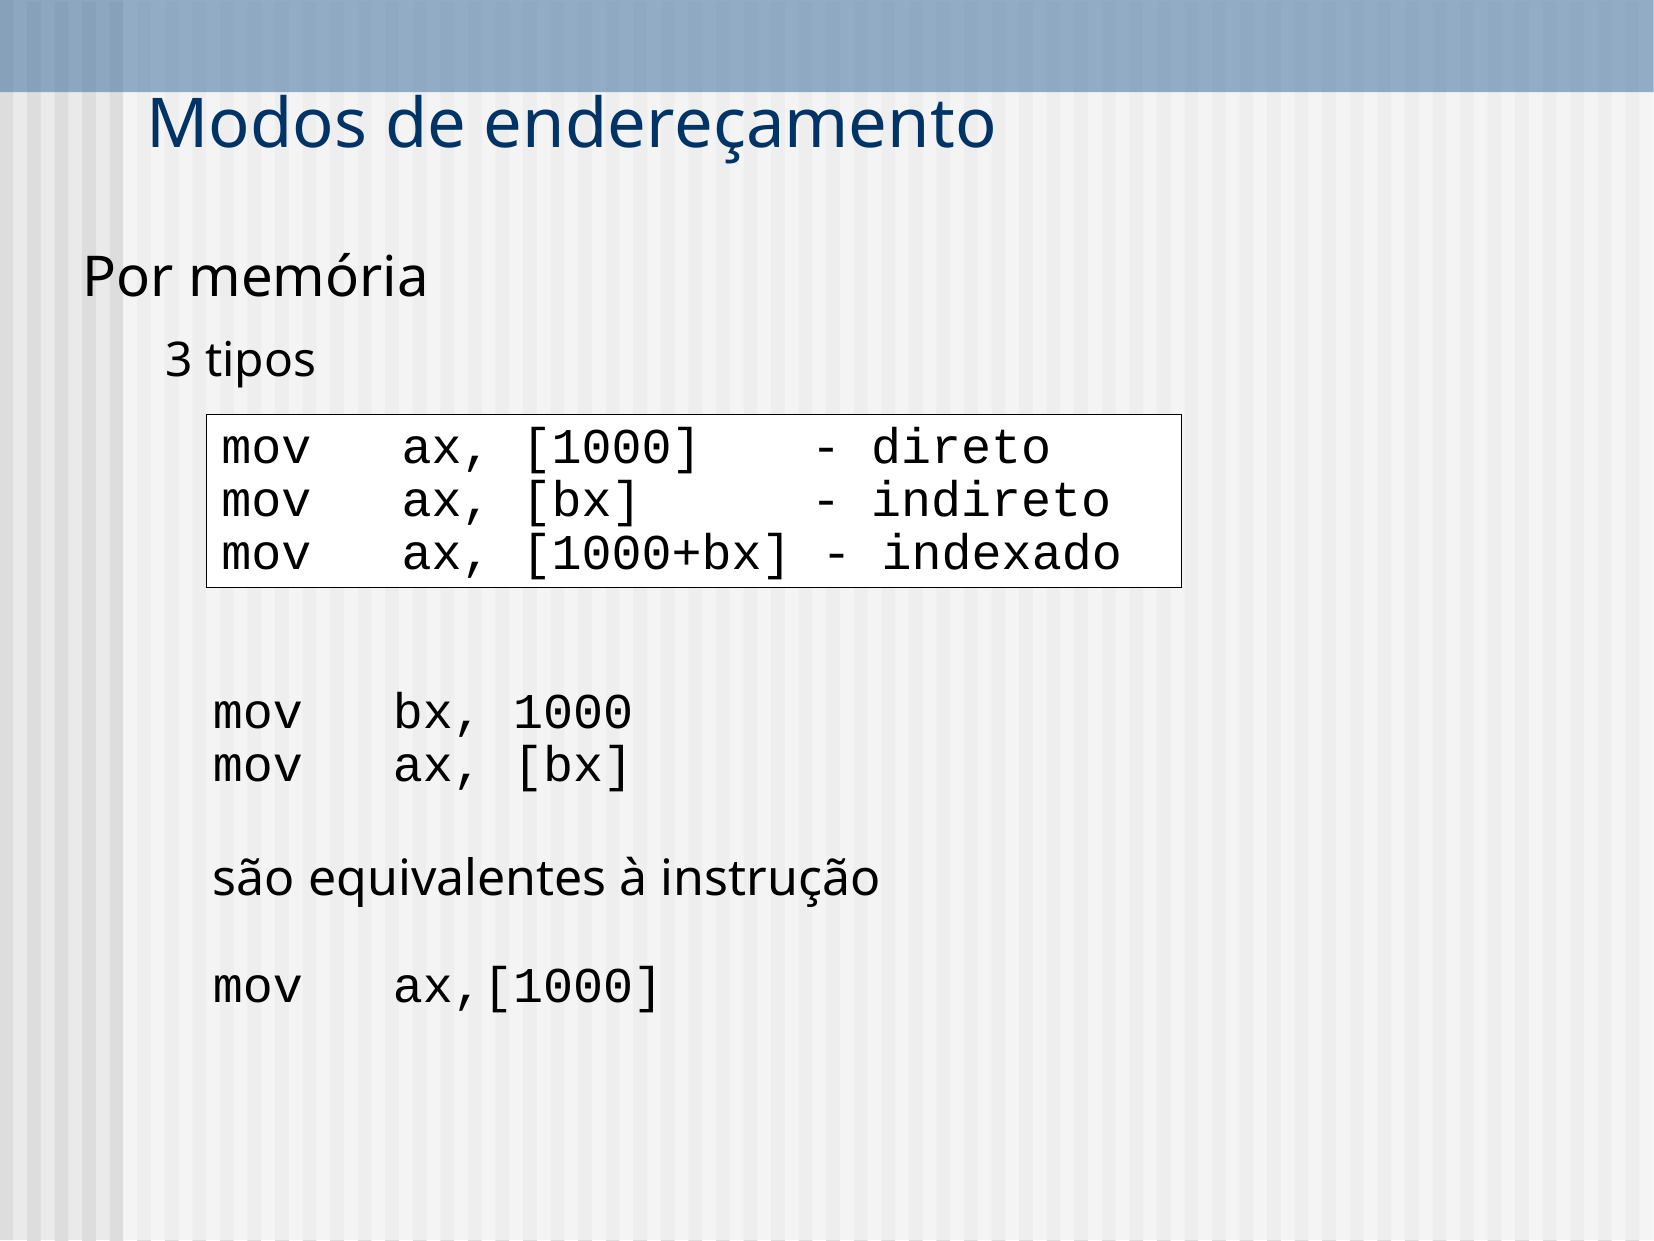

# Modos de endereçamento
Por memória
3 tipos
mov ax, [1000]		- direto
mov ax, [bx]			- indireto
mov ax, [1000+bx] - indexado
mov bx, 1000
mov ax, [bx]
são equivalentes à instrução
mov ax,[1000]